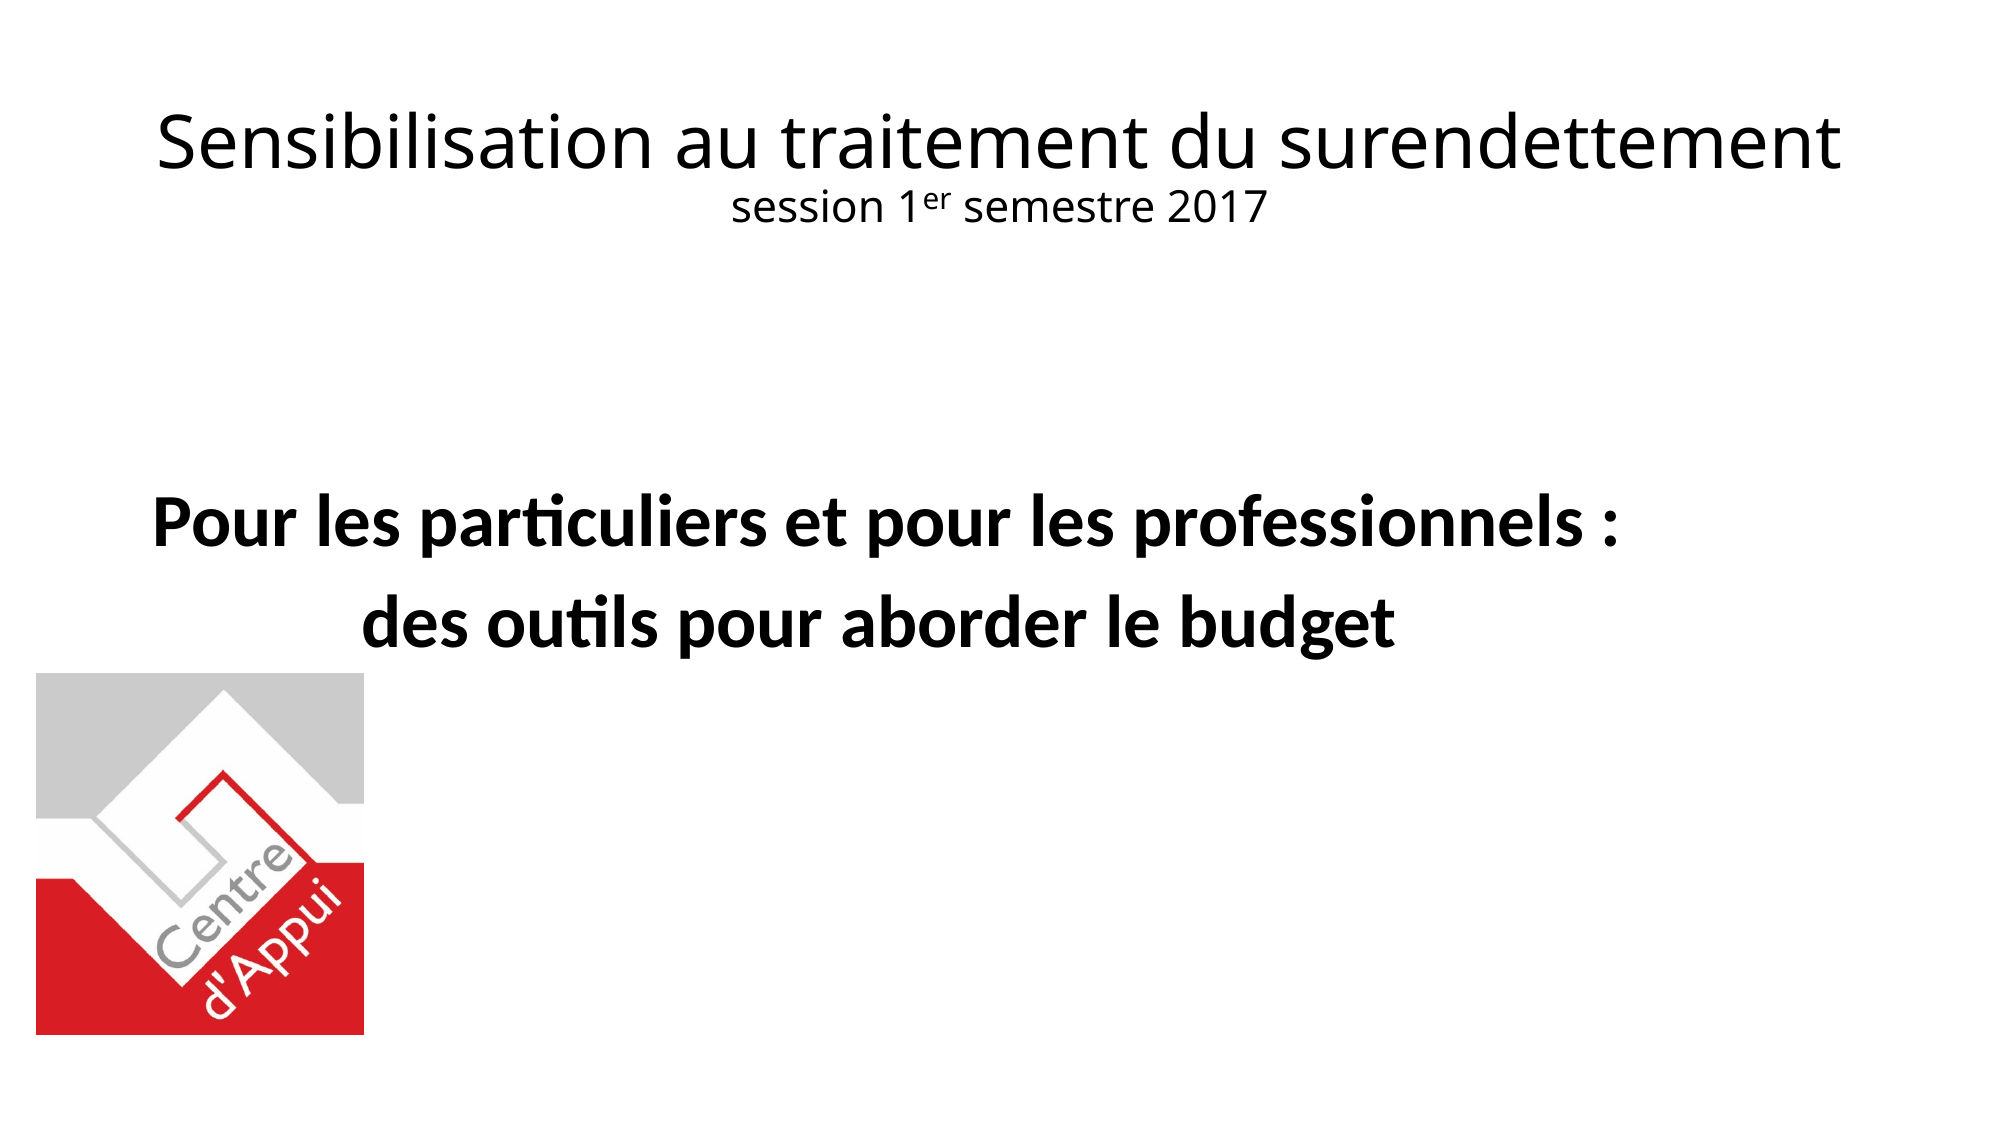

# Sensibilisation au traitement du surendettement session 1er semestre 2017
Pour les particuliers et pour les professionnels :
des outils pour aborder le budget